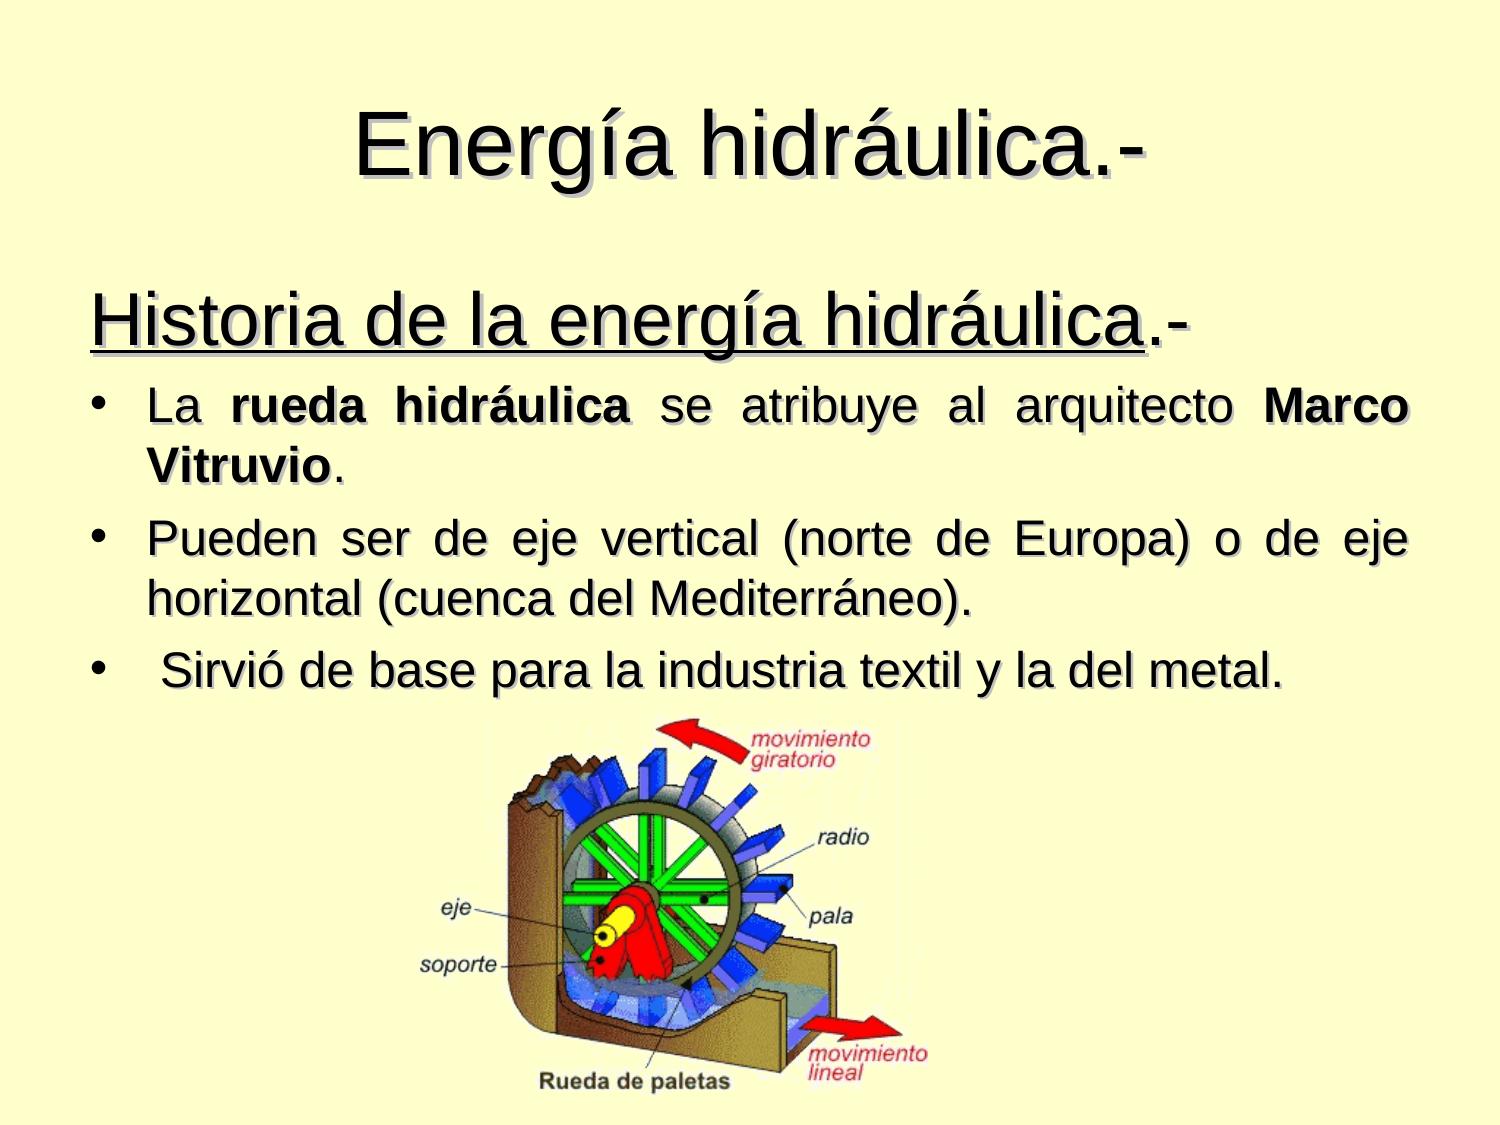

# Energía hidráulica.-
Historia de la energía hidráulica.-
La rueda hidráulica se atribuye al arquitecto Marco Vitruvio.
Pueden ser de eje vertical (norte de Europa) o de eje horizontal (cuenca del Mediterráneo).
 Sirvió de base para la industria textil y la del metal.